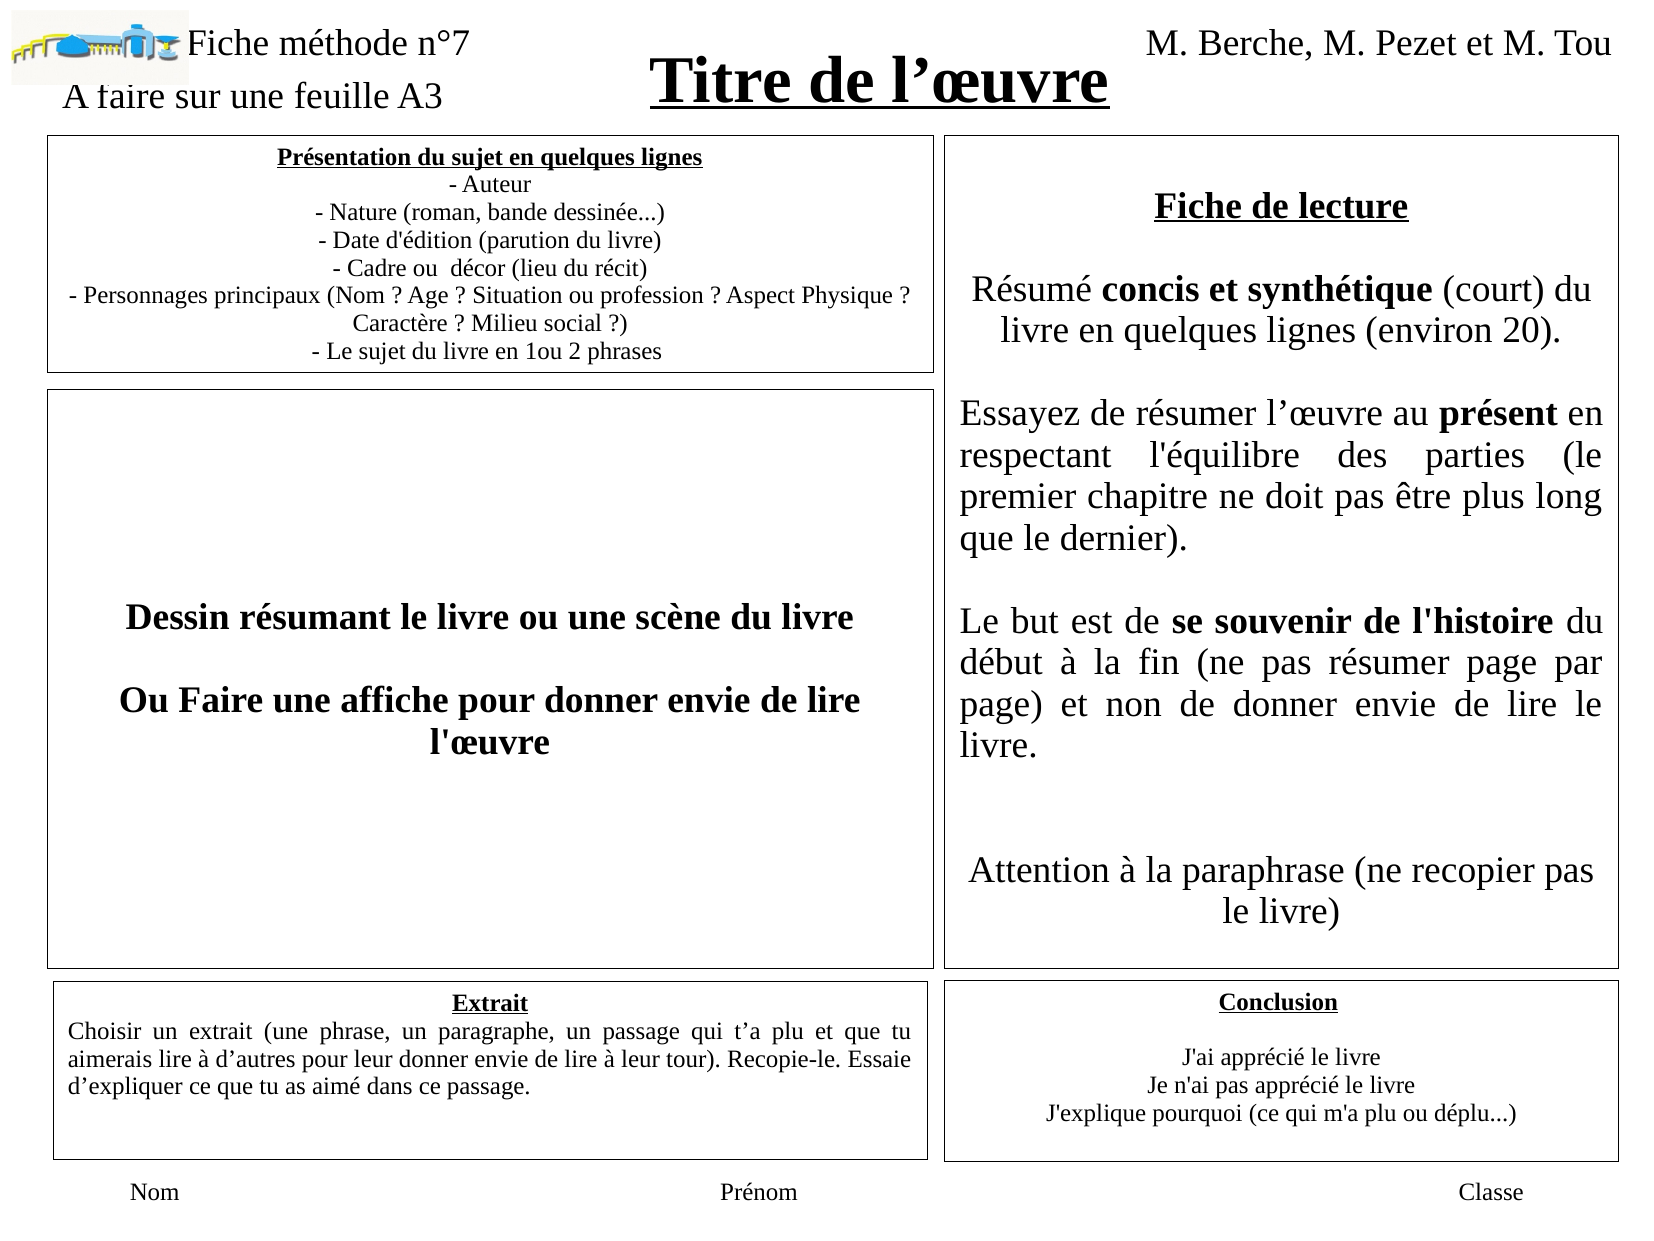

Fiche méthode n°7										M. Berche, M. Pezet et M. Tou
Titre de l’œuvre
A faire sur une feuille A3
Présentation du sujet en quelques lignes
- Auteur
- Nature (roman, bande dessinée...)
- Date d'édition (parution du livre)
- Cadre ou décor (lieu du récit)
- Personnages principaux (Nom ? Age ? Situation ou profession ? Aspect Physique ? Caractère ? Milieu social ?)
- Le sujet du livre en 1ou 2 phrases
Fiche de lecture
Résumé concis et synthétique (court) du livre en quelques lignes (environ 20).
Essayez de résumer l’œuvre au présent en respectant l'équilibre des parties (le premier chapitre ne doit pas être plus long que le dernier).
Le but est de se souvenir de l'histoire du début à la fin (ne pas résumer page par page) et non de donner envie de lire le livre.
Attention à la paraphrase (ne recopier pas le livre)
Dessin résumant le livre ou une scène du livre
Ou Faire une affiche pour donner envie de lire l'œuvre
Conclusion
J'ai apprécié le livre
Je n'ai pas apprécié le livre
J'explique pourquoi (ce qui m'a plu ou déplu...)
Extrait
Choisir un extrait (une phrase, un paragraphe, un passage qui t’a plu et que tu aimerais lire à d’autres pour leur donner envie de lire à leur tour). Recopie-le. Essaie d’expliquer ce que tu as aimé dans ce passage.
# Nom								Prénom									Classe